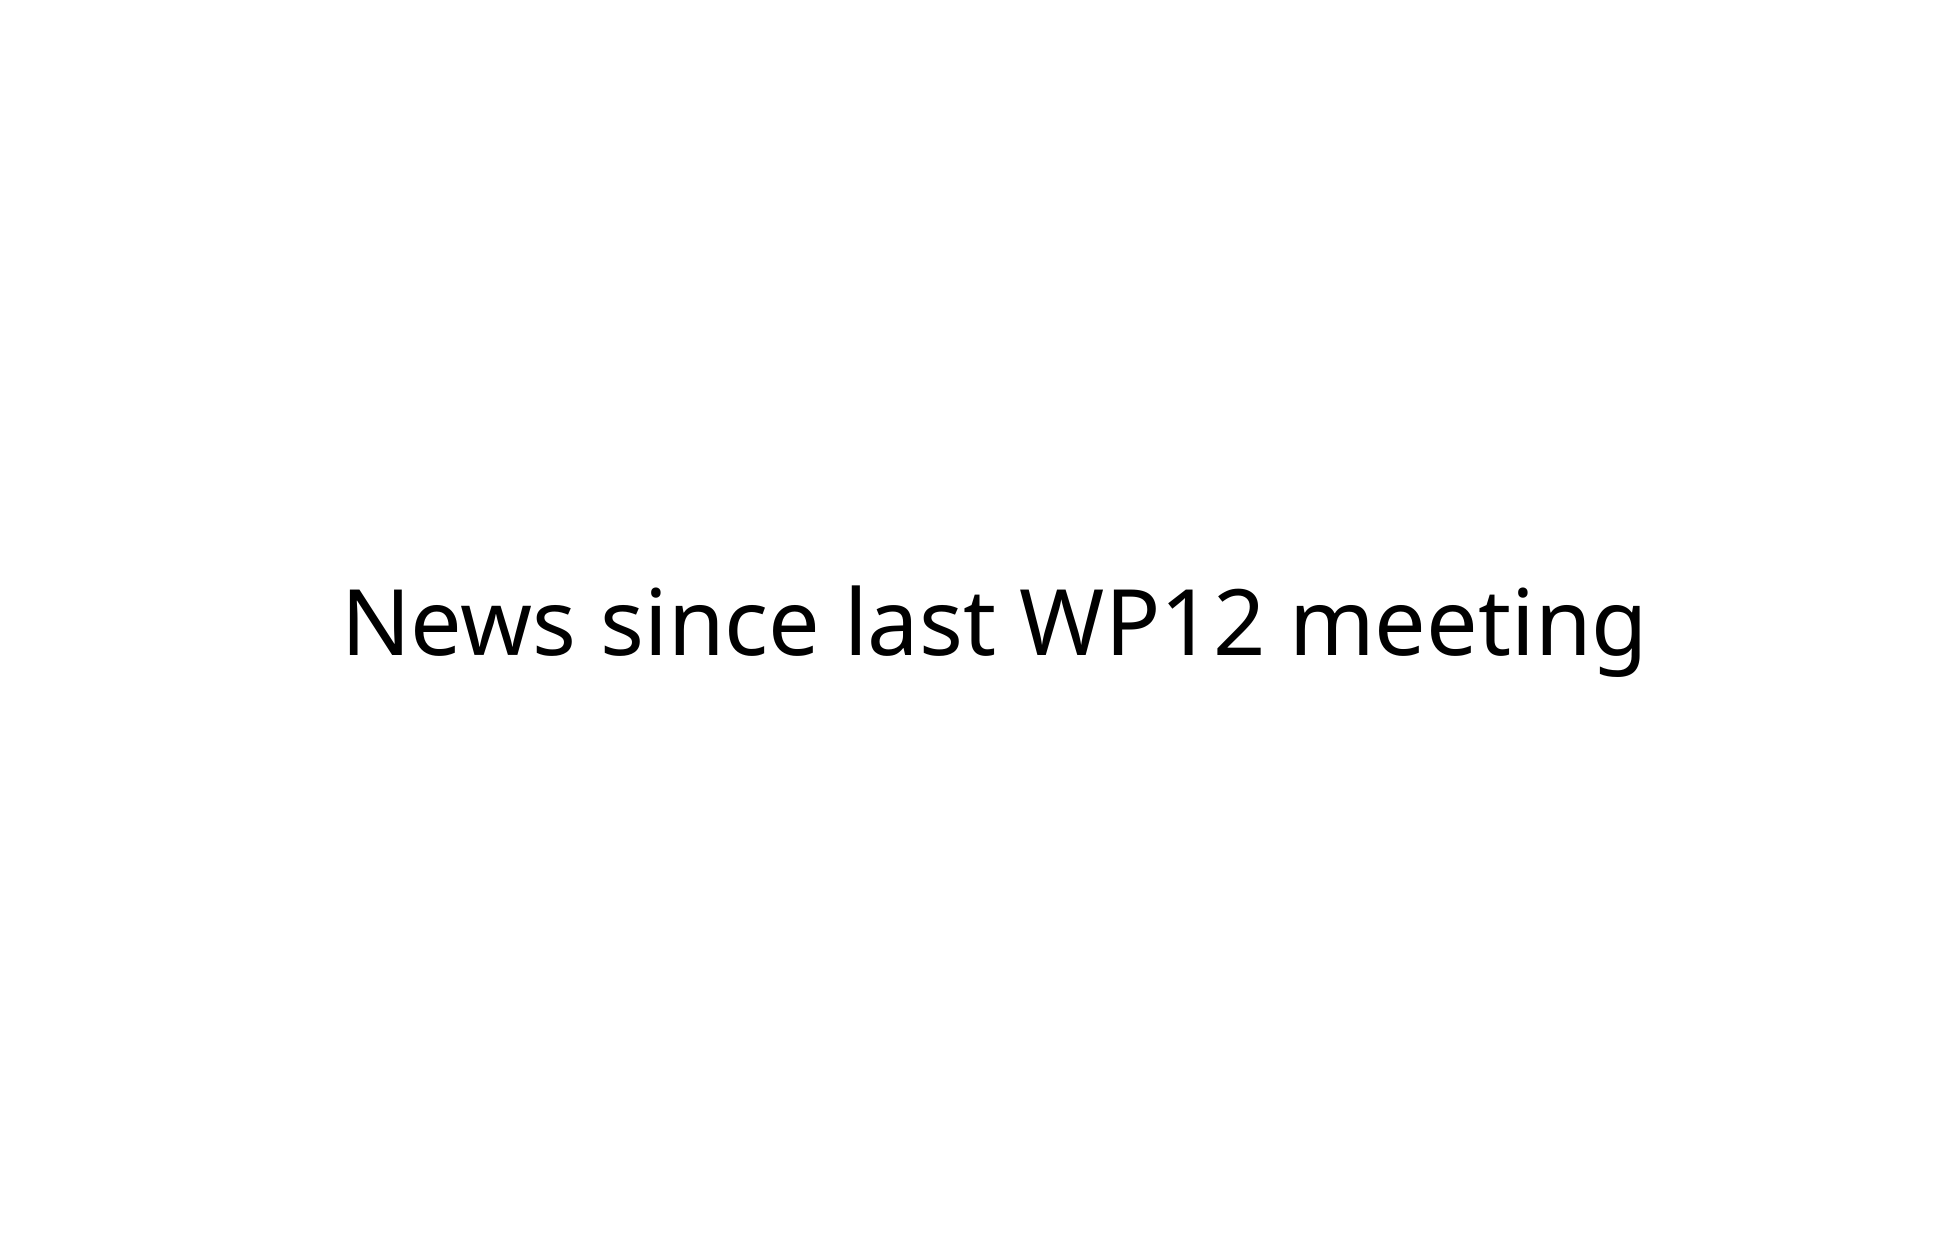

# News since last WP12 meeting
2